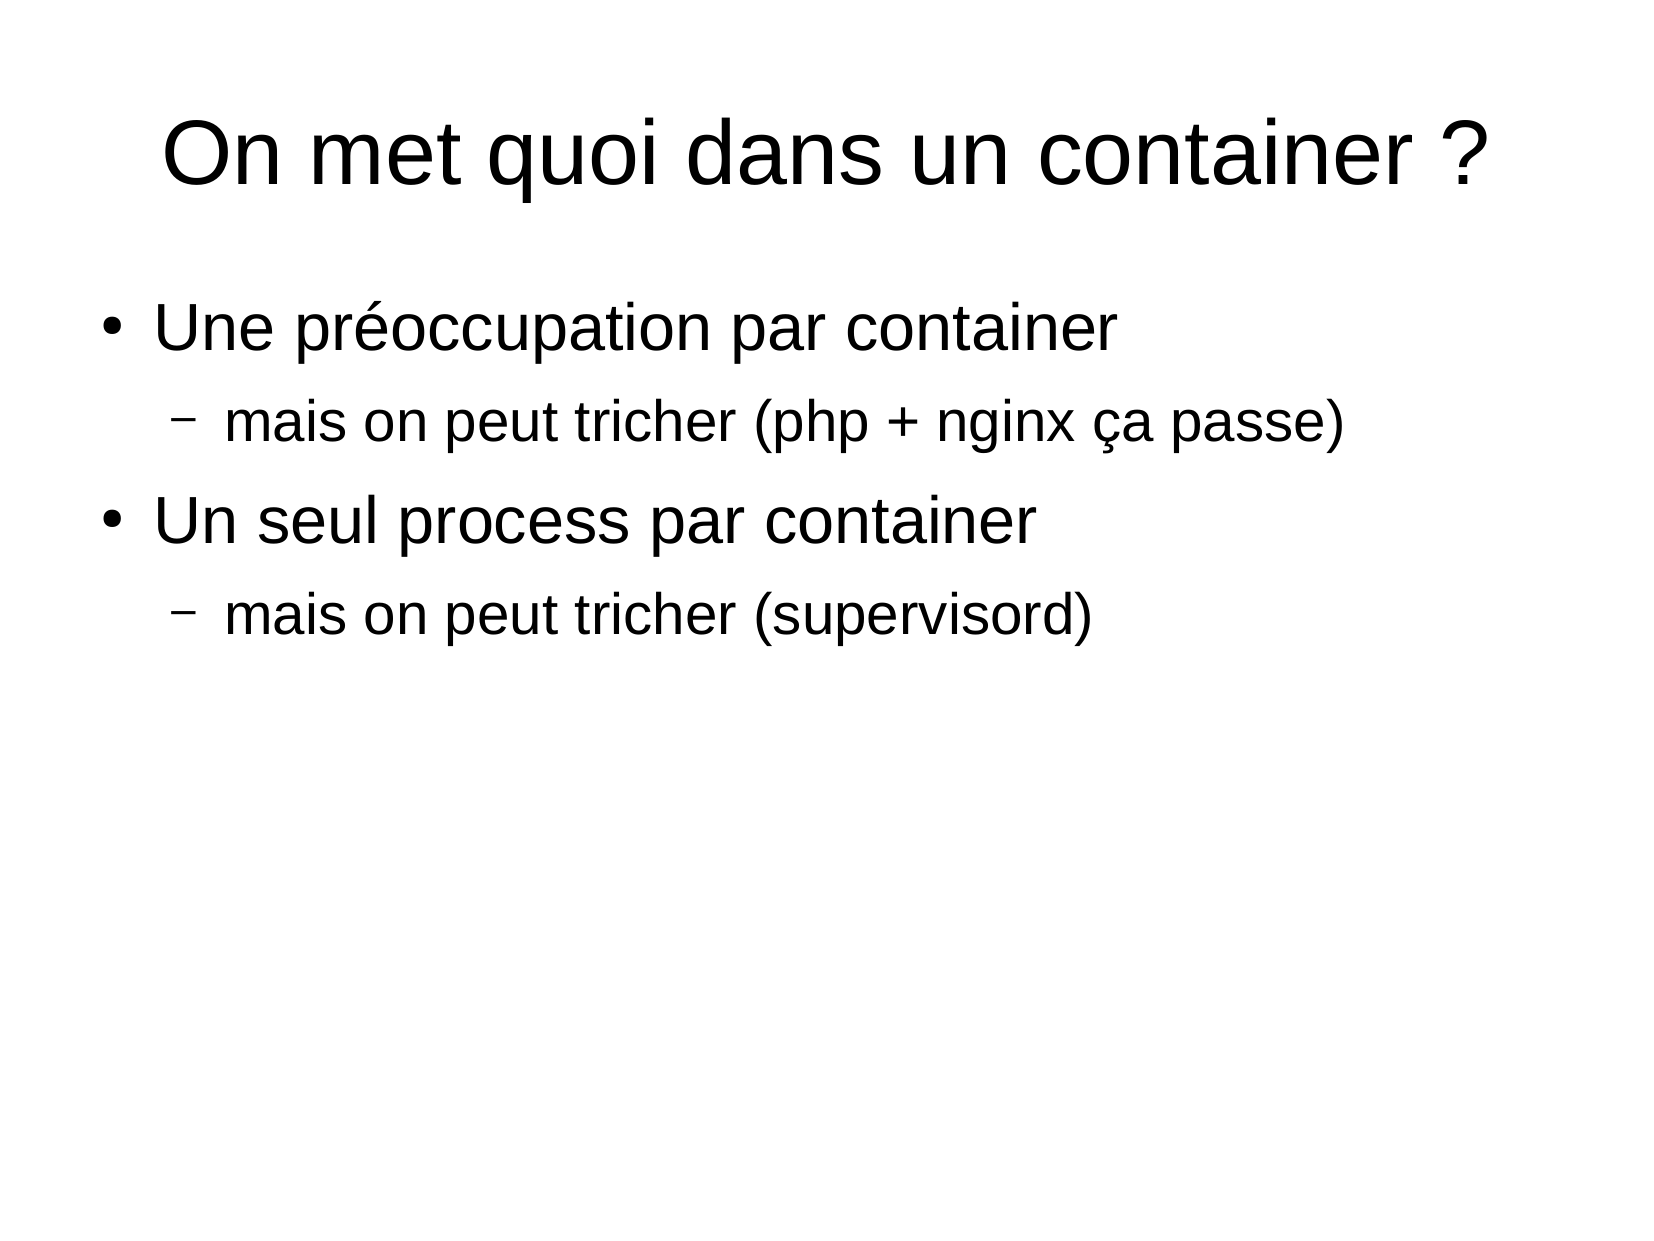

# On met quoi dans un container ?
Une préoccupation par container
mais on peut tricher (php + nginx ça passe)
Un seul process par container
mais on peut tricher (supervisord)